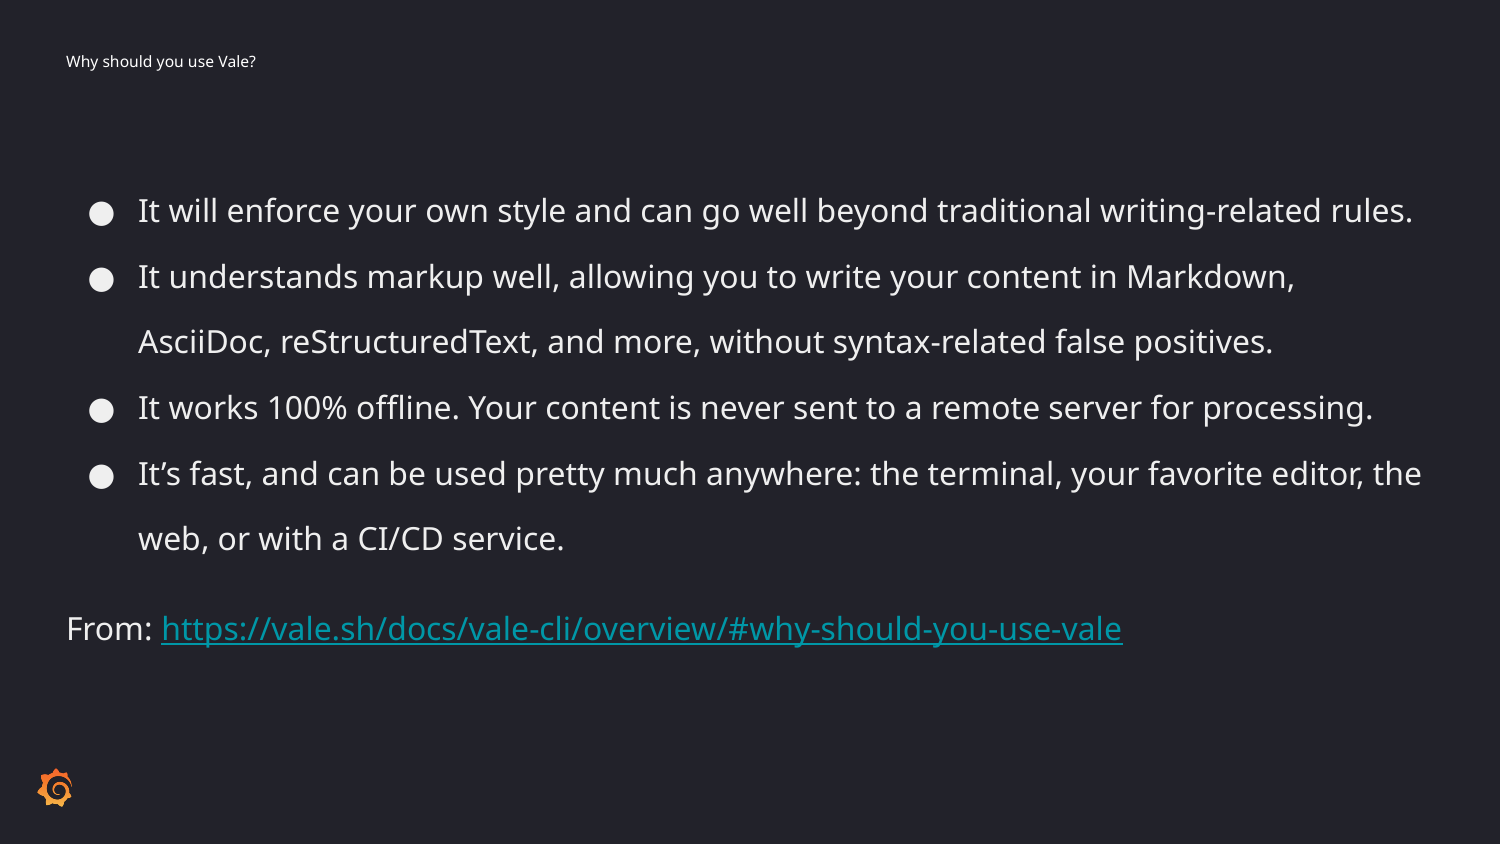

# Why should you use Vale?
It will enforce your own style and can go well beyond traditional writing-related rules.
It understands markup well, allowing you to write your content in Markdown, AsciiDoc, reStructuredText, and more, without syntax-related false positives.
It works 100% offline. Your content is never sent to a remote server for processing.
It’s fast, and can be used pretty much anywhere: the terminal, your favorite editor, the web, or with a CI/CD service.
From: https://vale.sh/docs/vale-cli/overview/#why-should-you-use-vale